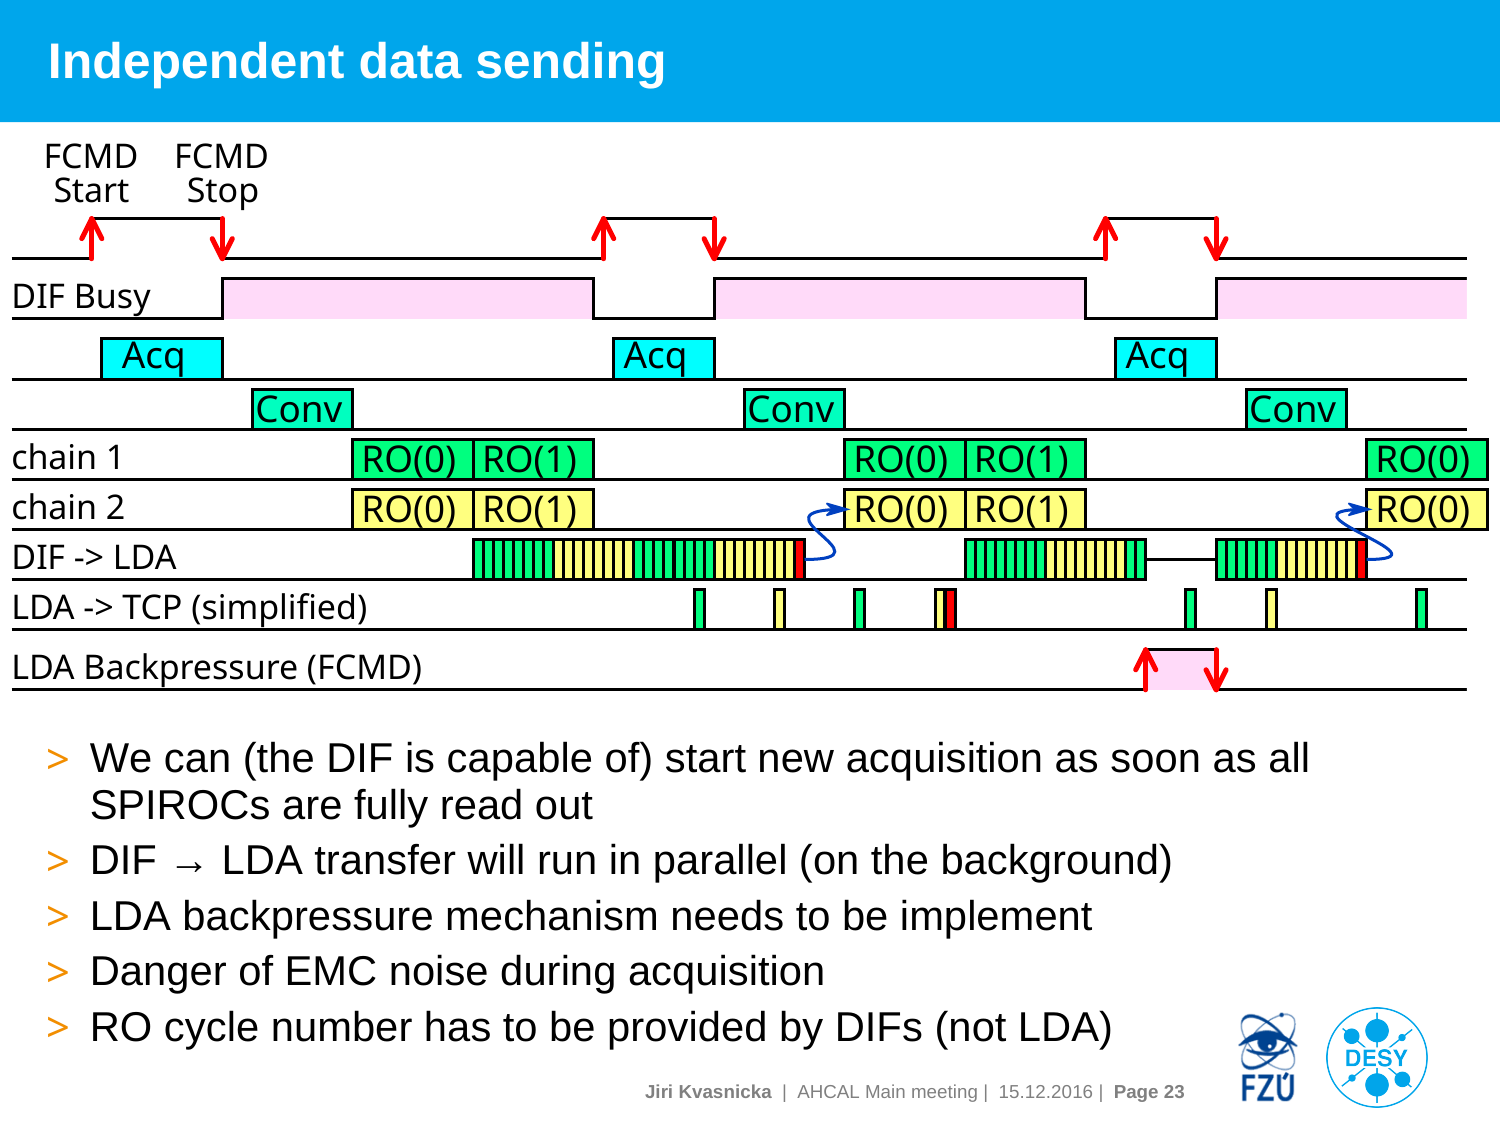

# Independent data sending
We can (the DIF is capable of) start new acquisition as soon as all SPIROCs are fully read out
DIF → LDA transfer will run in parallel (on the background)
LDA backpressure mechanism needs to be implement
Danger of EMC noise during acquisition
RO cycle number has to be provided by DIFs (not LDA)